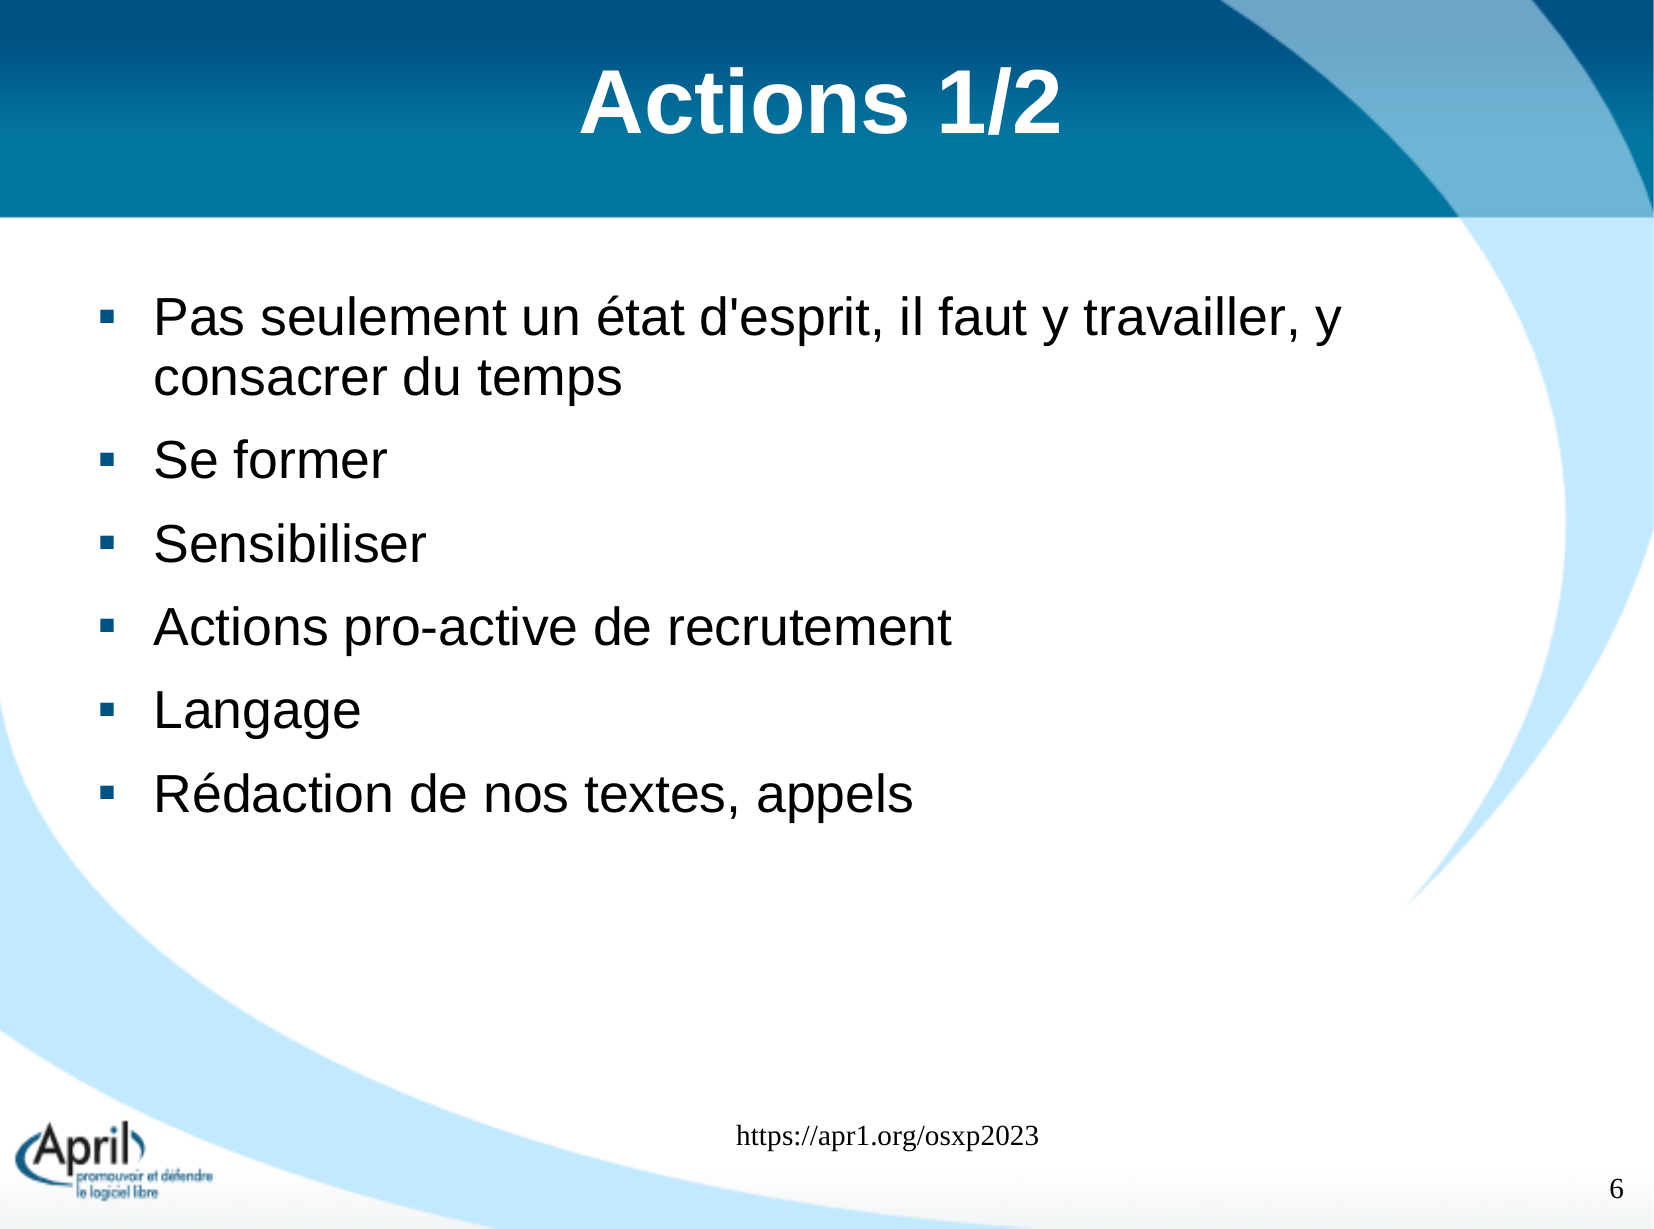

# Actions 1/2
Pas seulement un état d'esprit, il faut y travailler, y consacrer du temps
Se former
Sensibiliser
Actions pro-active de recrutement
Langage
Rédaction de nos textes, appels
https://apr1.org/osxp2023
6